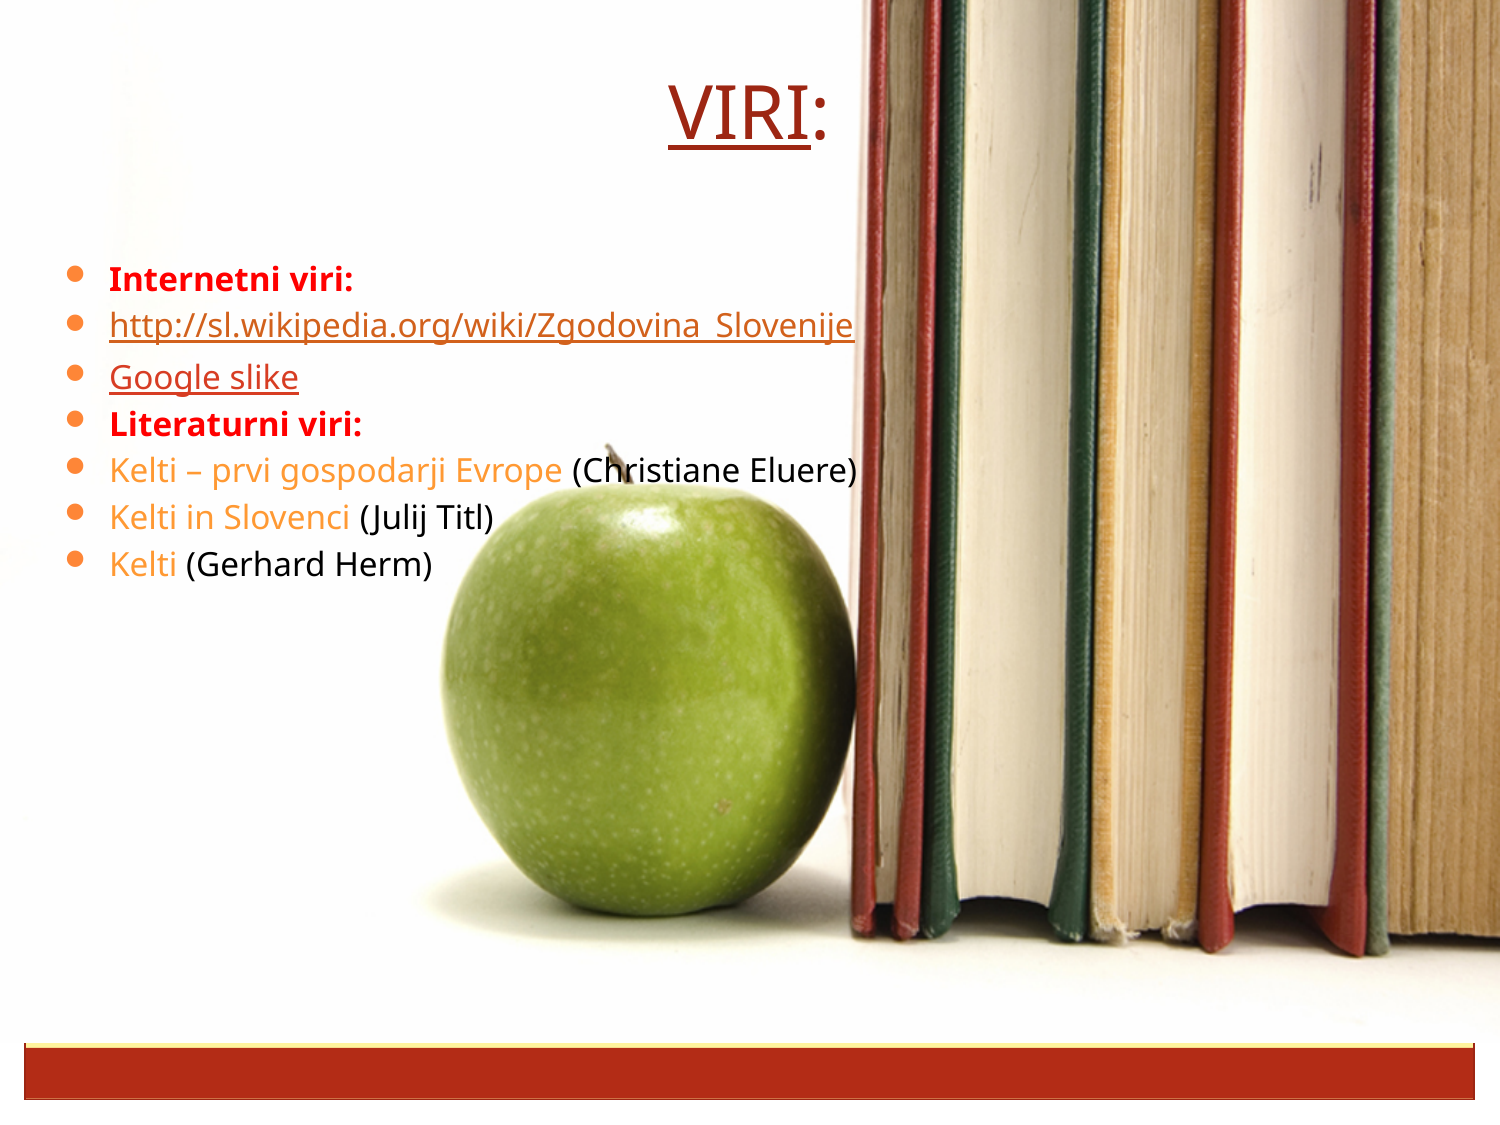

# VIRI:
Internetni viri:
http://sl.wikipedia.org/wiki/Zgodovina_Slovenije
Google slike
Literaturni viri:
Kelti – prvi gospodarji Evrope (Christiane Eluere)
Kelti in Slovenci (Julij Titl)
Kelti (Gerhard Herm)